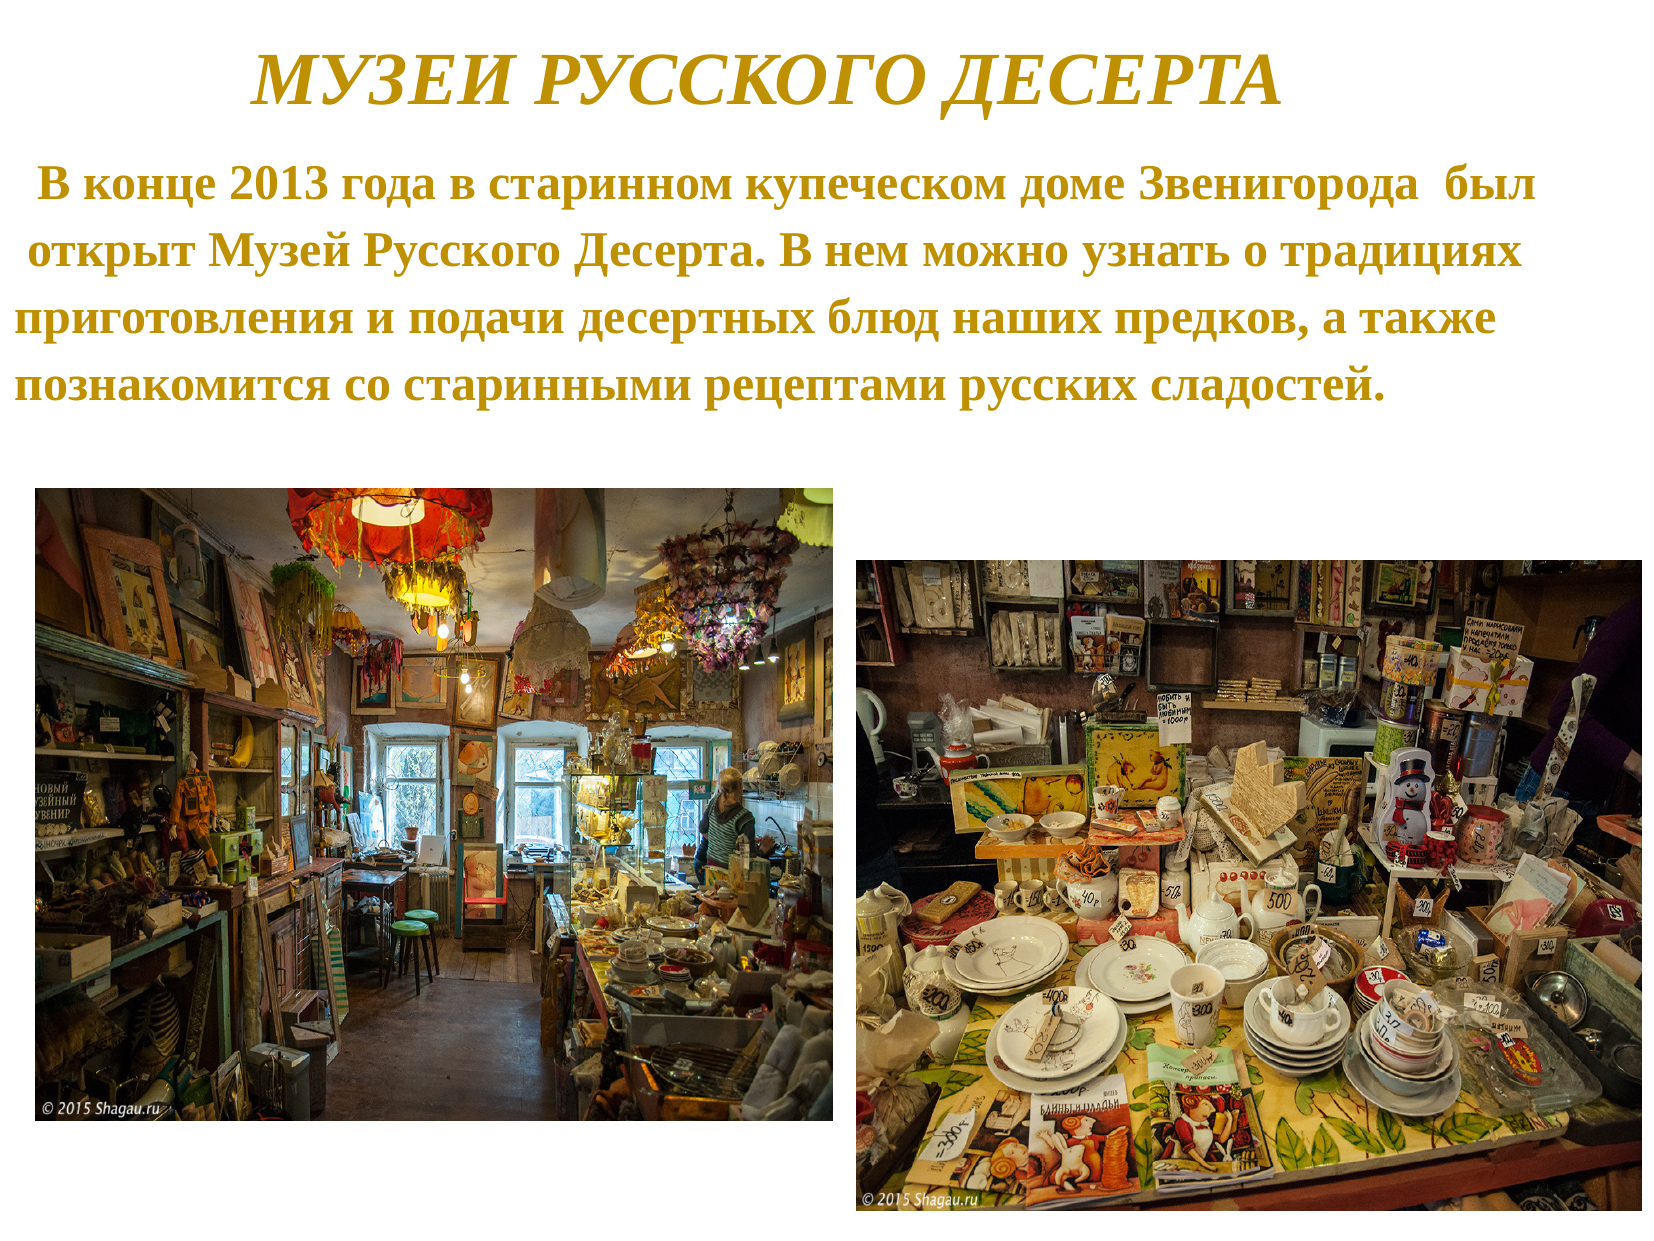

МУЗЕИ РУССКОГО ДЕСЕРТА
 В конце 2013 года в старинном купеческом доме Звенигорода был
 открыт Музей Русского Десерта. В нем можно узнать о традициях
приготовления и подачи десертных блюд наших предков, а также
познакомится со старинными рецептами русских сладостей.